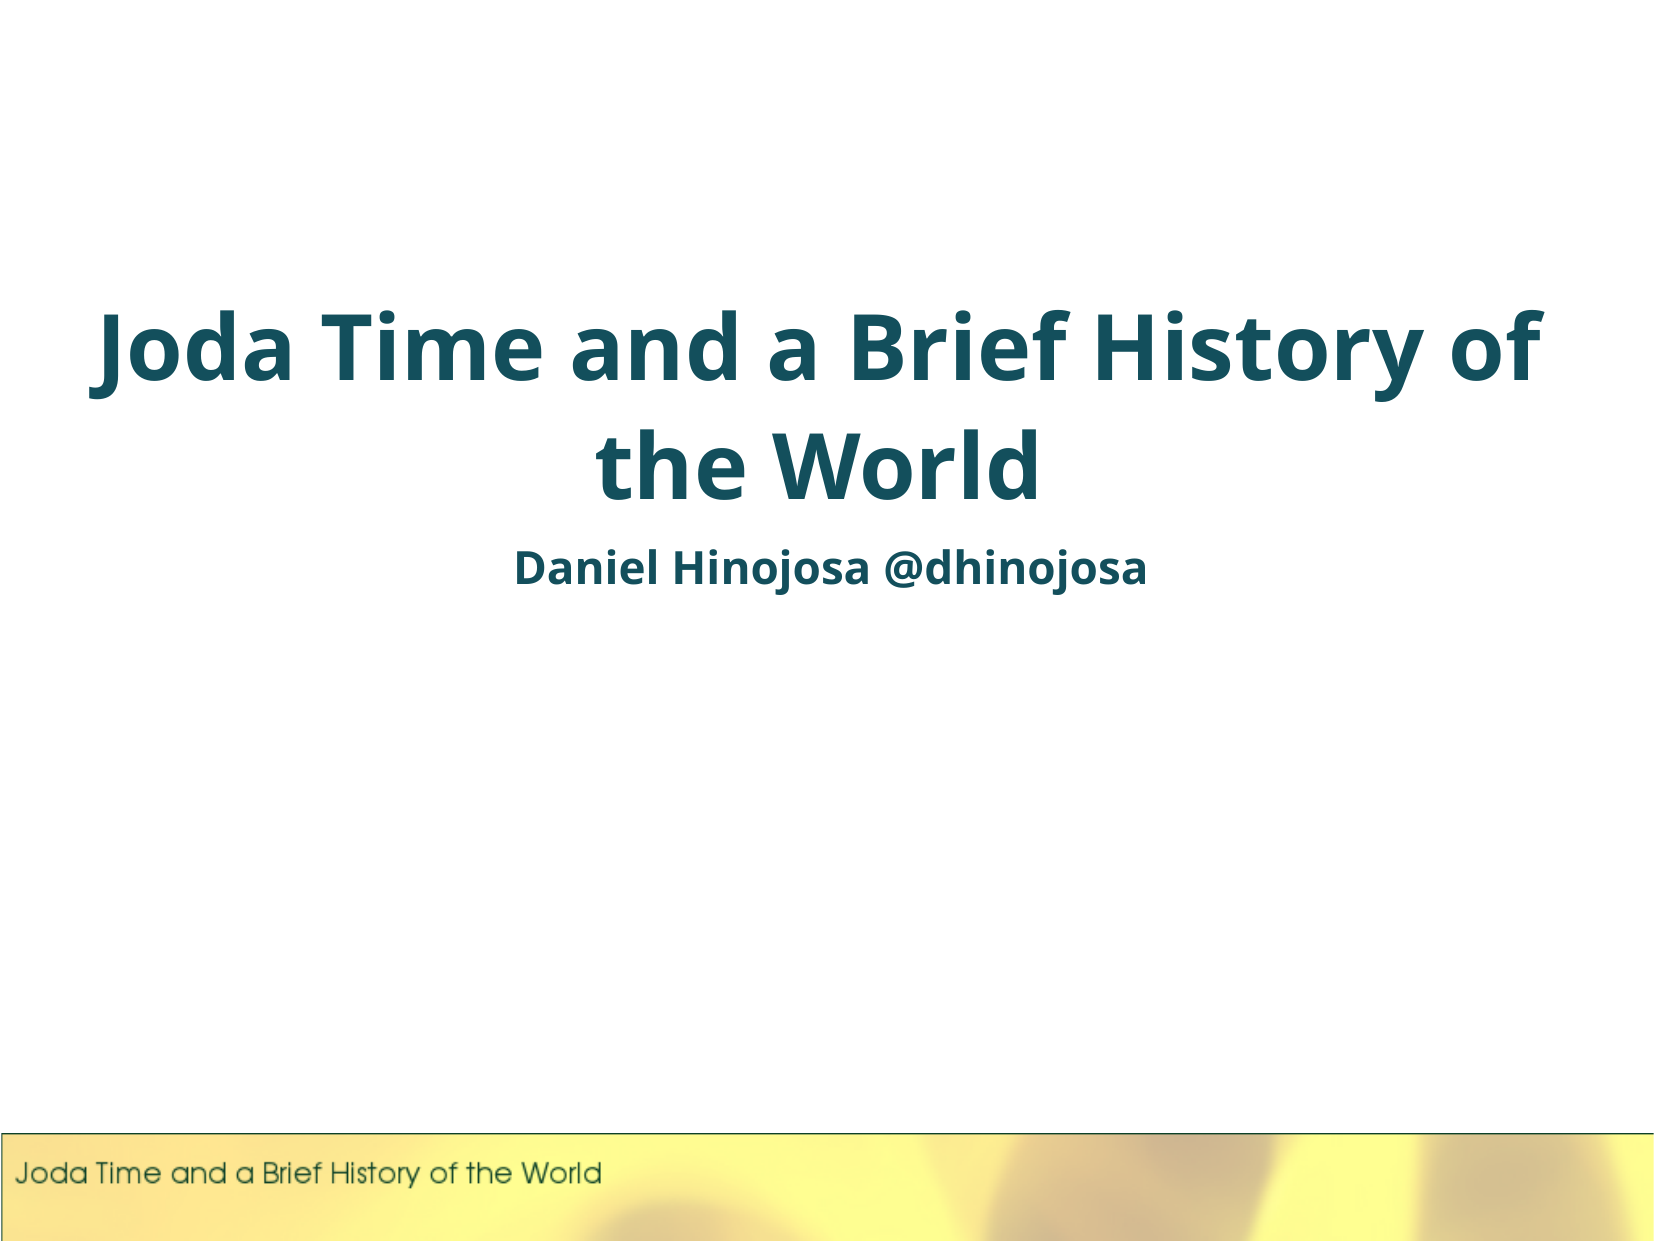

Daniel Hinojosa @dhinojosa
# Joda Time and a Brief History of the World